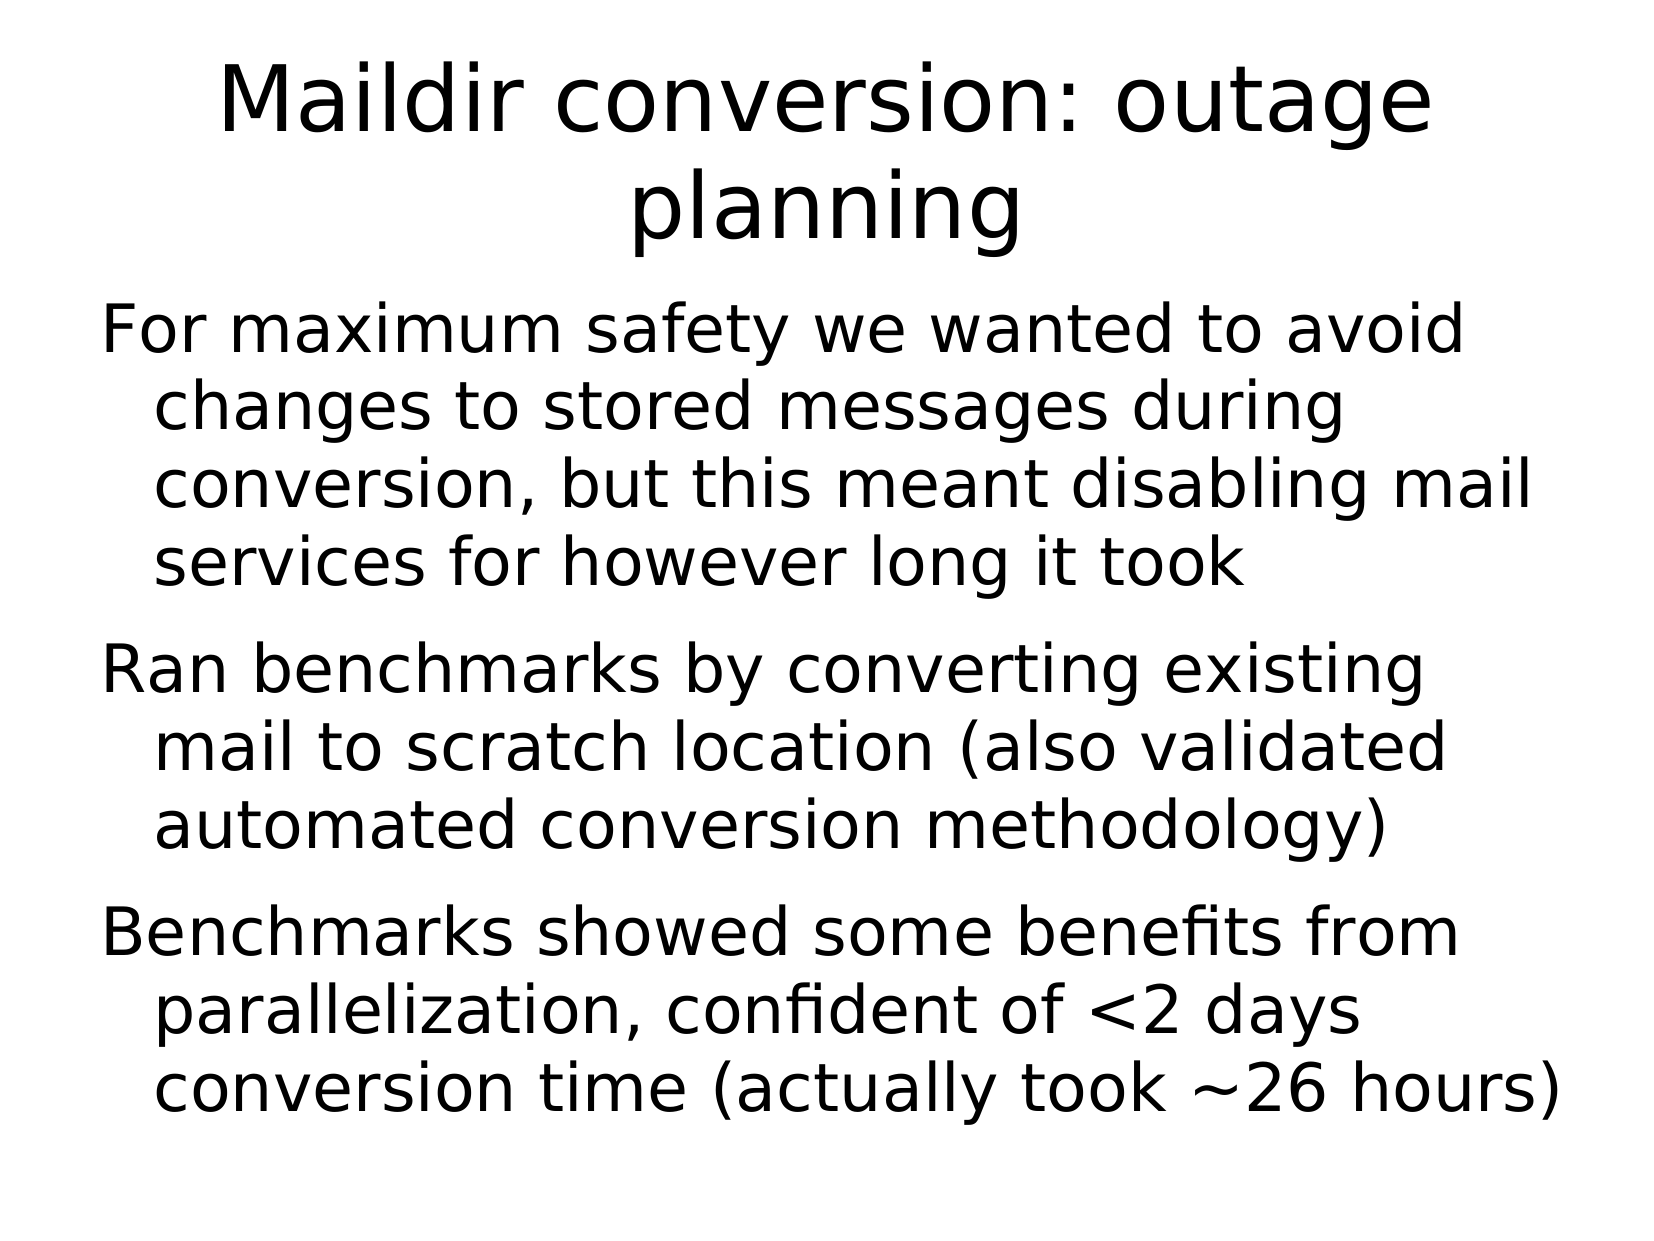

# Maildir conversion: outage planning
For maximum safety we wanted to avoid changes to stored messages during conversion, but this meant disabling mail services for however long it took
Ran benchmarks by converting existing mail to scratch location (also validated automated conversion methodology)
Benchmarks showed some benefits from parallelization, confident of <2 days conversion time (actually took ~26 hours)